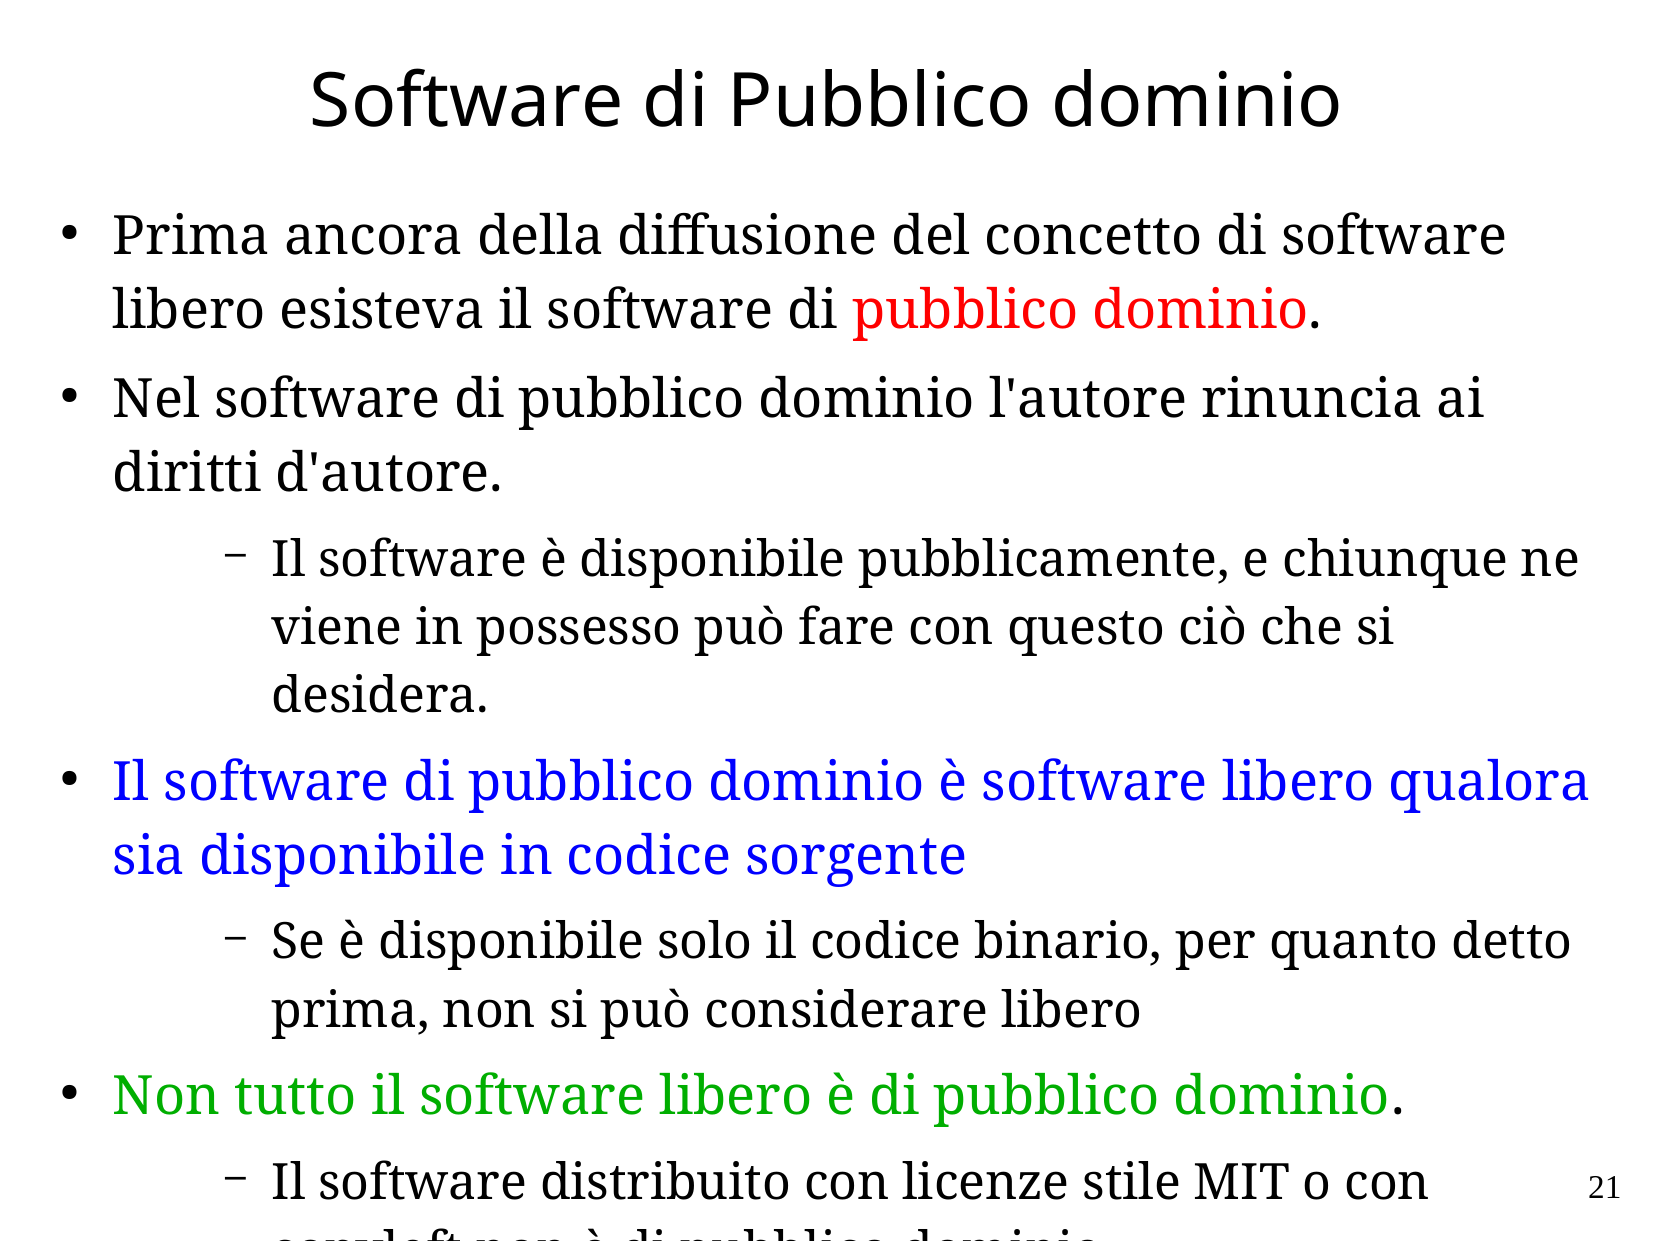

# Software di Pubblico dominio
Prima ancora della diffusione del concetto di software libero esisteva il software di pubblico dominio.
Nel software di pubblico dominio l'autore rinuncia ai diritti d'autore.
Il software è disponibile pubblicamente, e chiunque ne viene in possesso può fare con questo ciò che si desidera.
Il software di pubblico dominio è software libero qualora sia disponibile in codice sorgente
Se è disponibile solo il codice binario, per quanto detto prima, non si può considerare libero
Non tutto il software libero è di pubblico dominio.
Il software distribuito con licenze stile MIT o con copyleft non è di pubblico dominio.